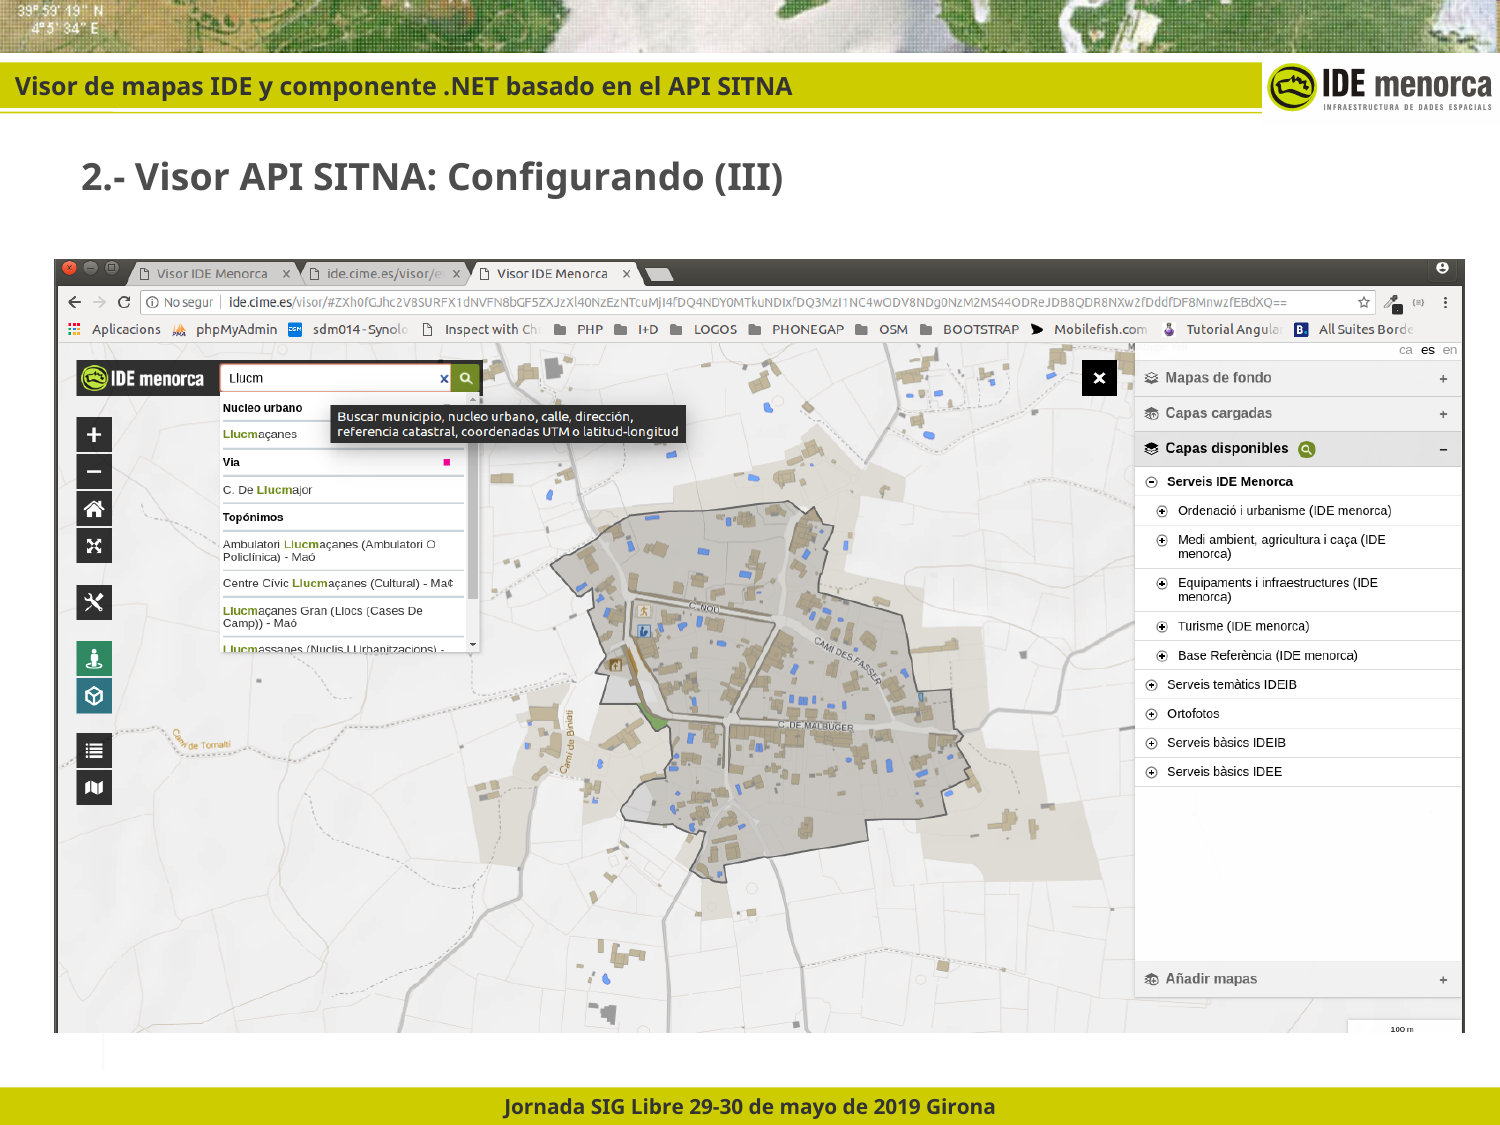

Visor de mapas IDE y componente .NET basado en el API SITNA
2.- Visor API SITNA: Configurando (III)
- Personalización del layout: Estilos, disposición de elementos, etc.
SITNA.Cfg.layout = "layouts/silme";
Jornada SIG Libre 29-30 de mayo de 2019 Girona